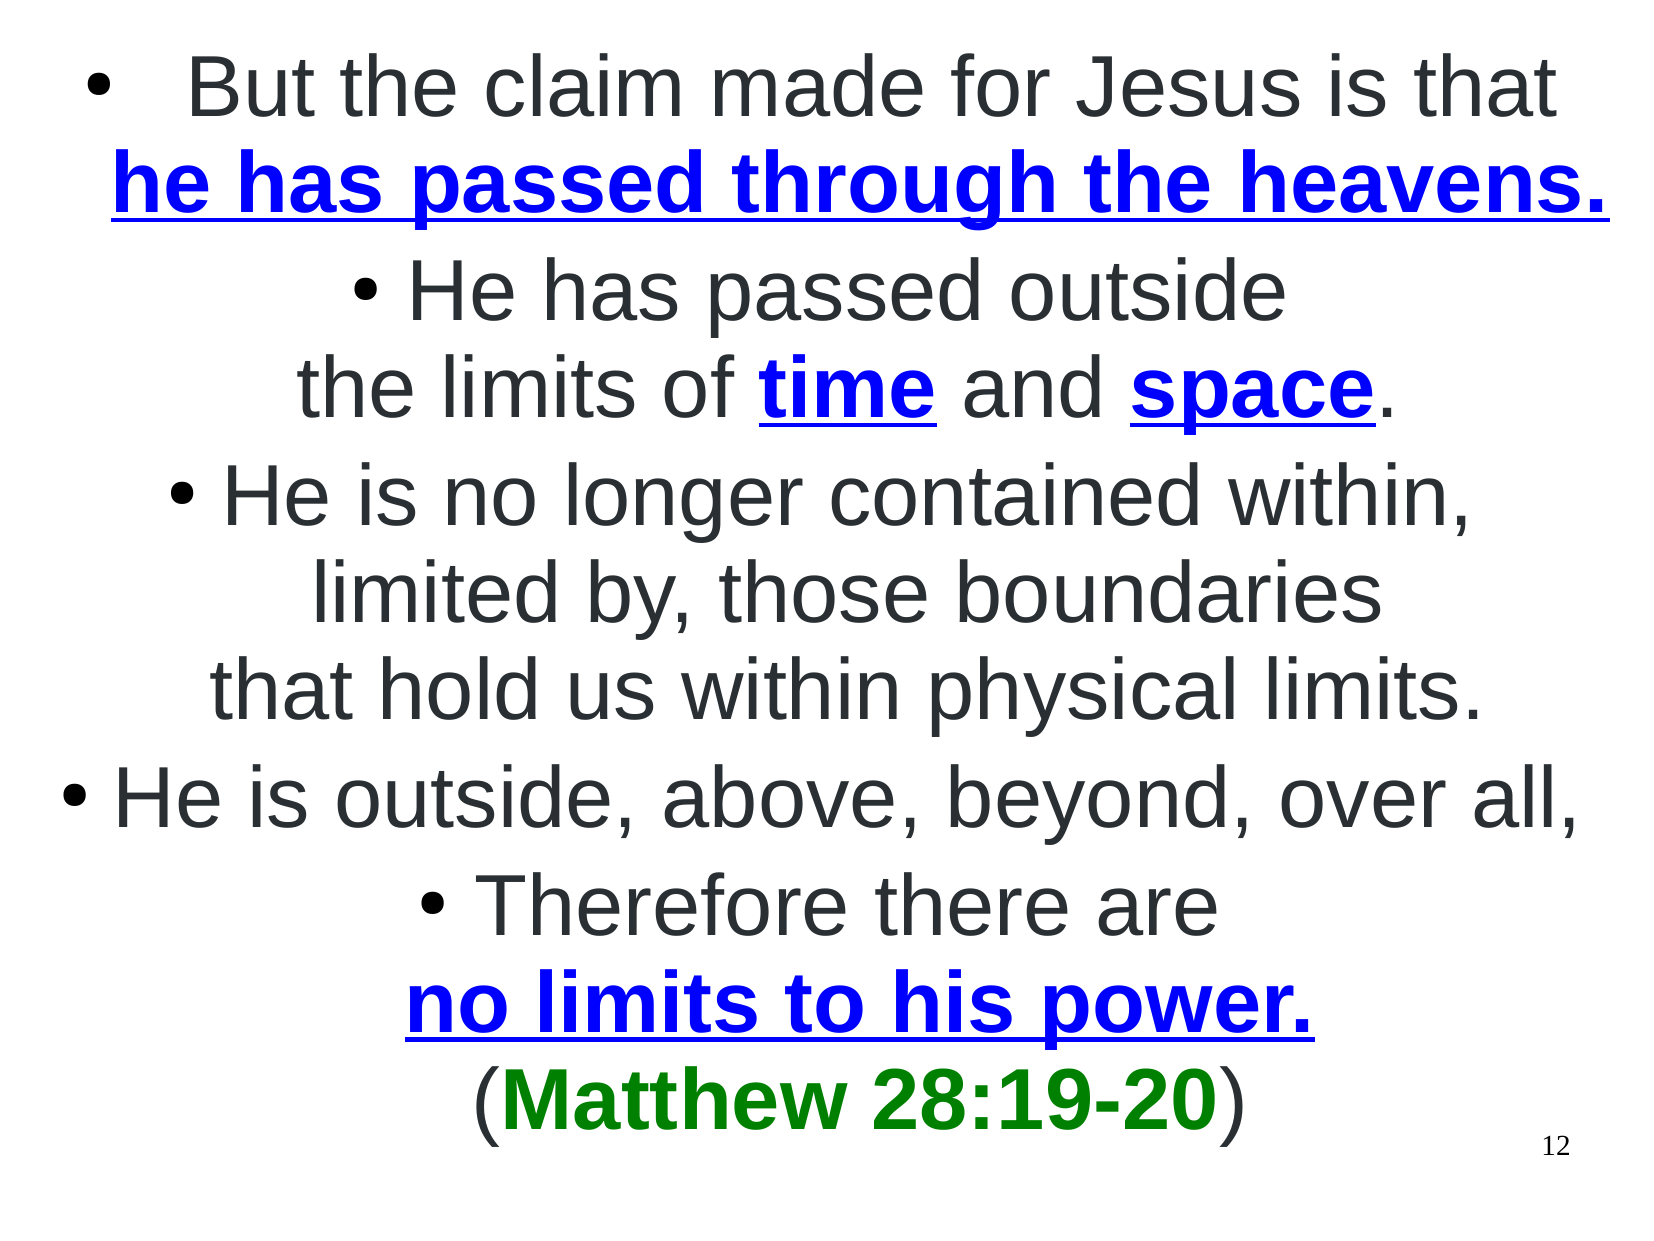

# But the claim made for Jesus is that he has passed through the heavens.
He has passed outside
the limits of time and space.
He is no longer contained within,
limited by, those boundaries
that hold us within physical limits.
He is outside, above, beyond, over all,
Therefore there are
no limits to his power.
(Matthew 28:19-20)
12